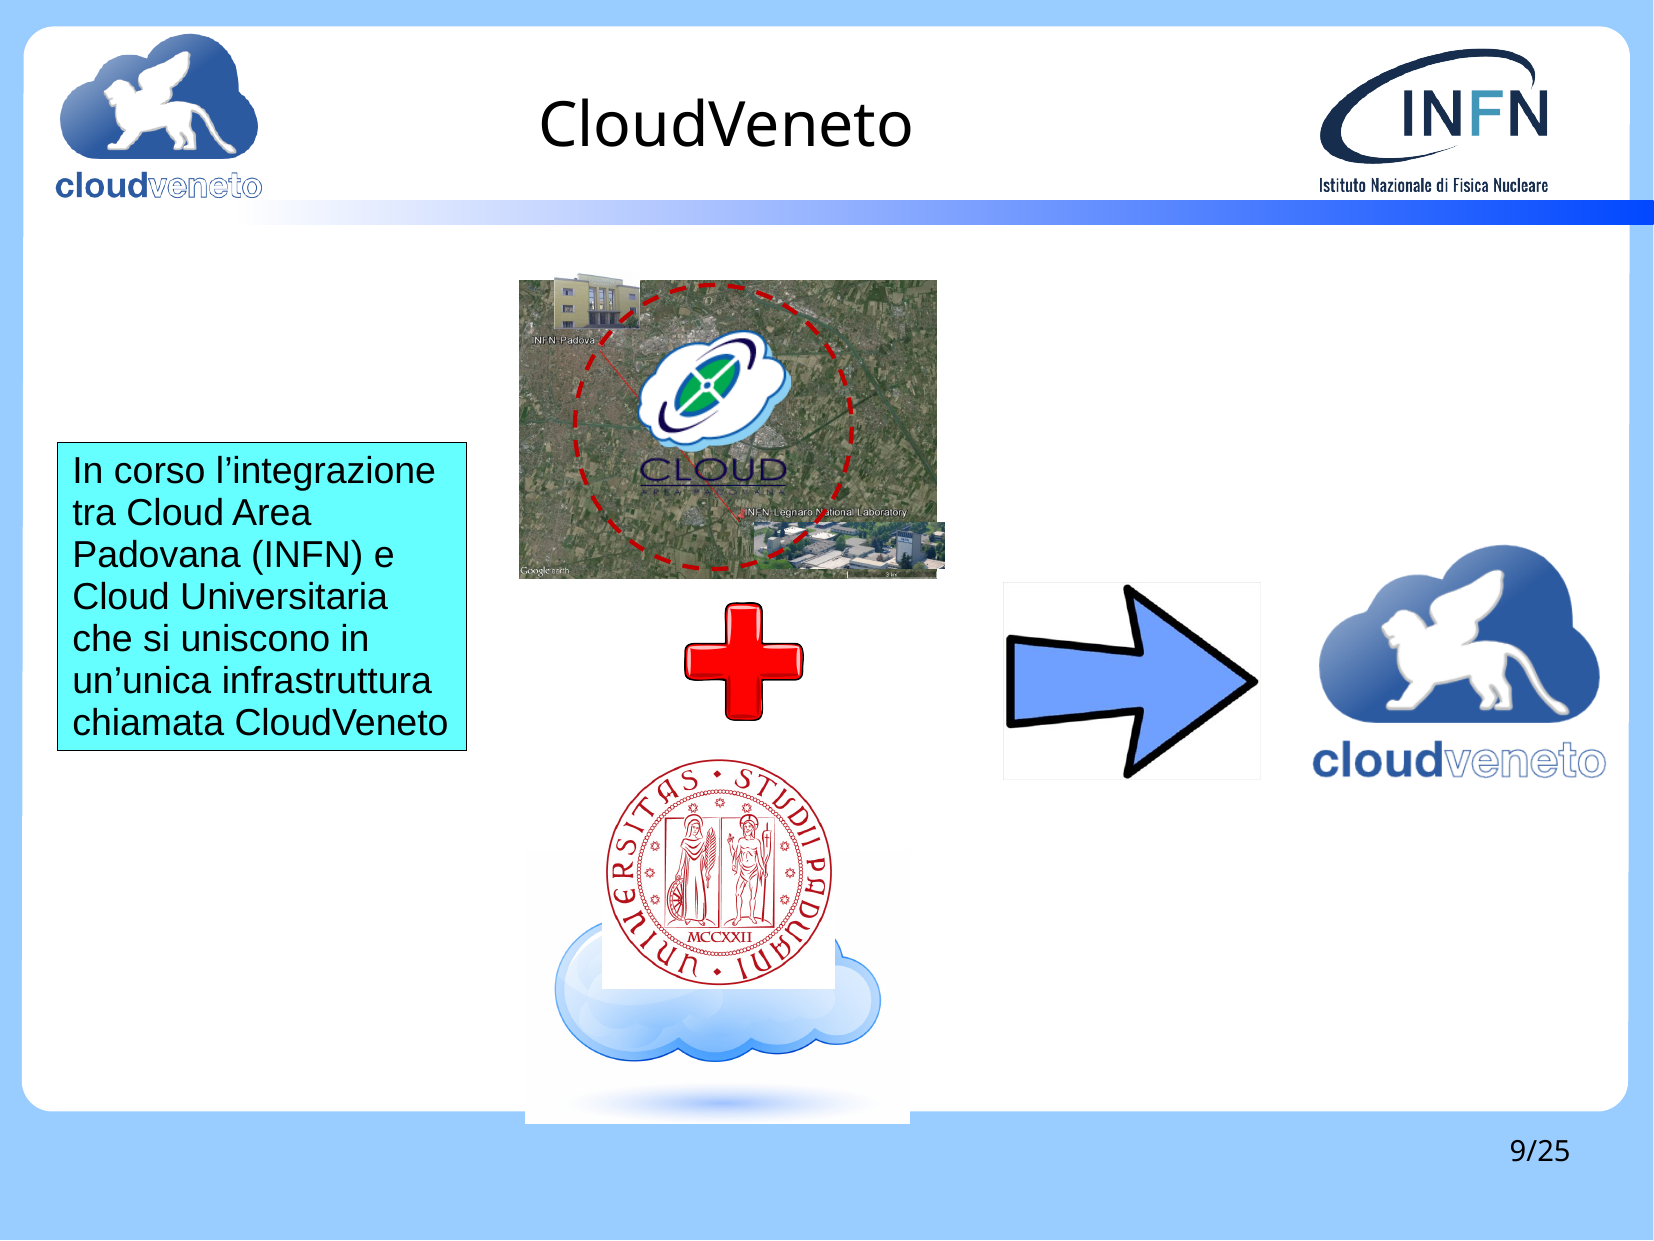

# CloudVeneto
In corso l’integrazione tra Cloud Area Padovana (INFN) e Cloud Universitaria che si uniscono in un’unica infrastruttura chiamata CloudVeneto
9